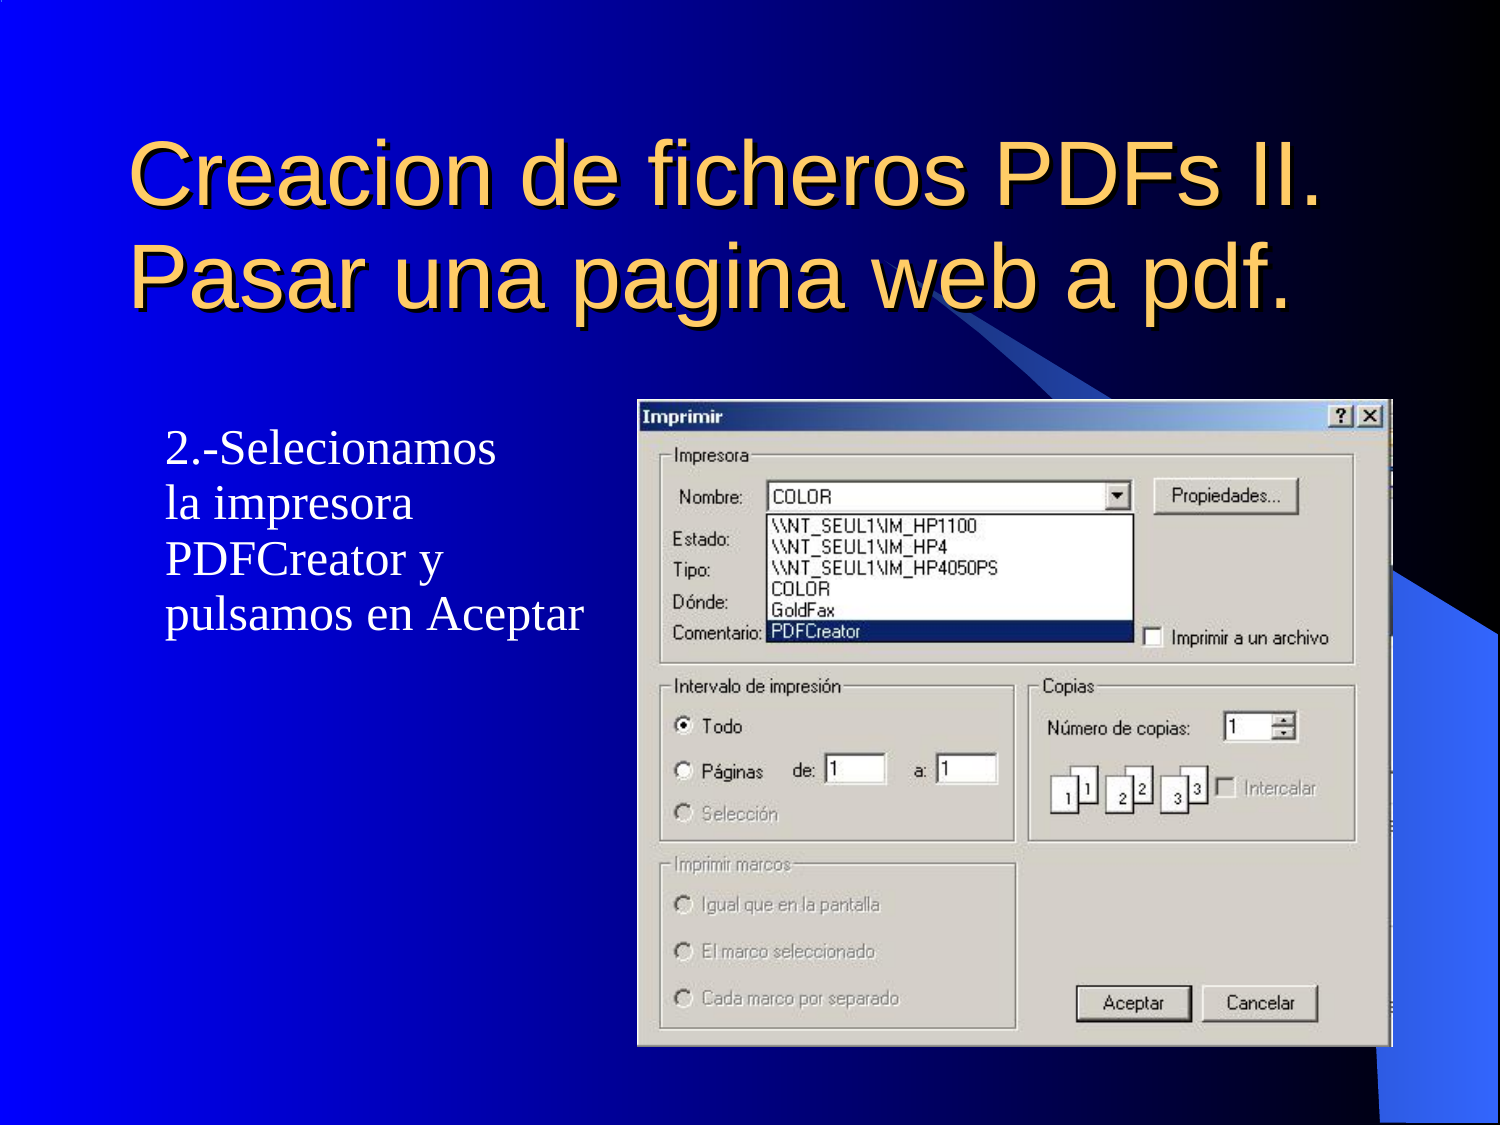

# Creacion de ficheros PDFs II. Pasar una pagina web a pdf.
2.-Selecionamos
la impresora
PDFCreator y pulsamos en Aceptar